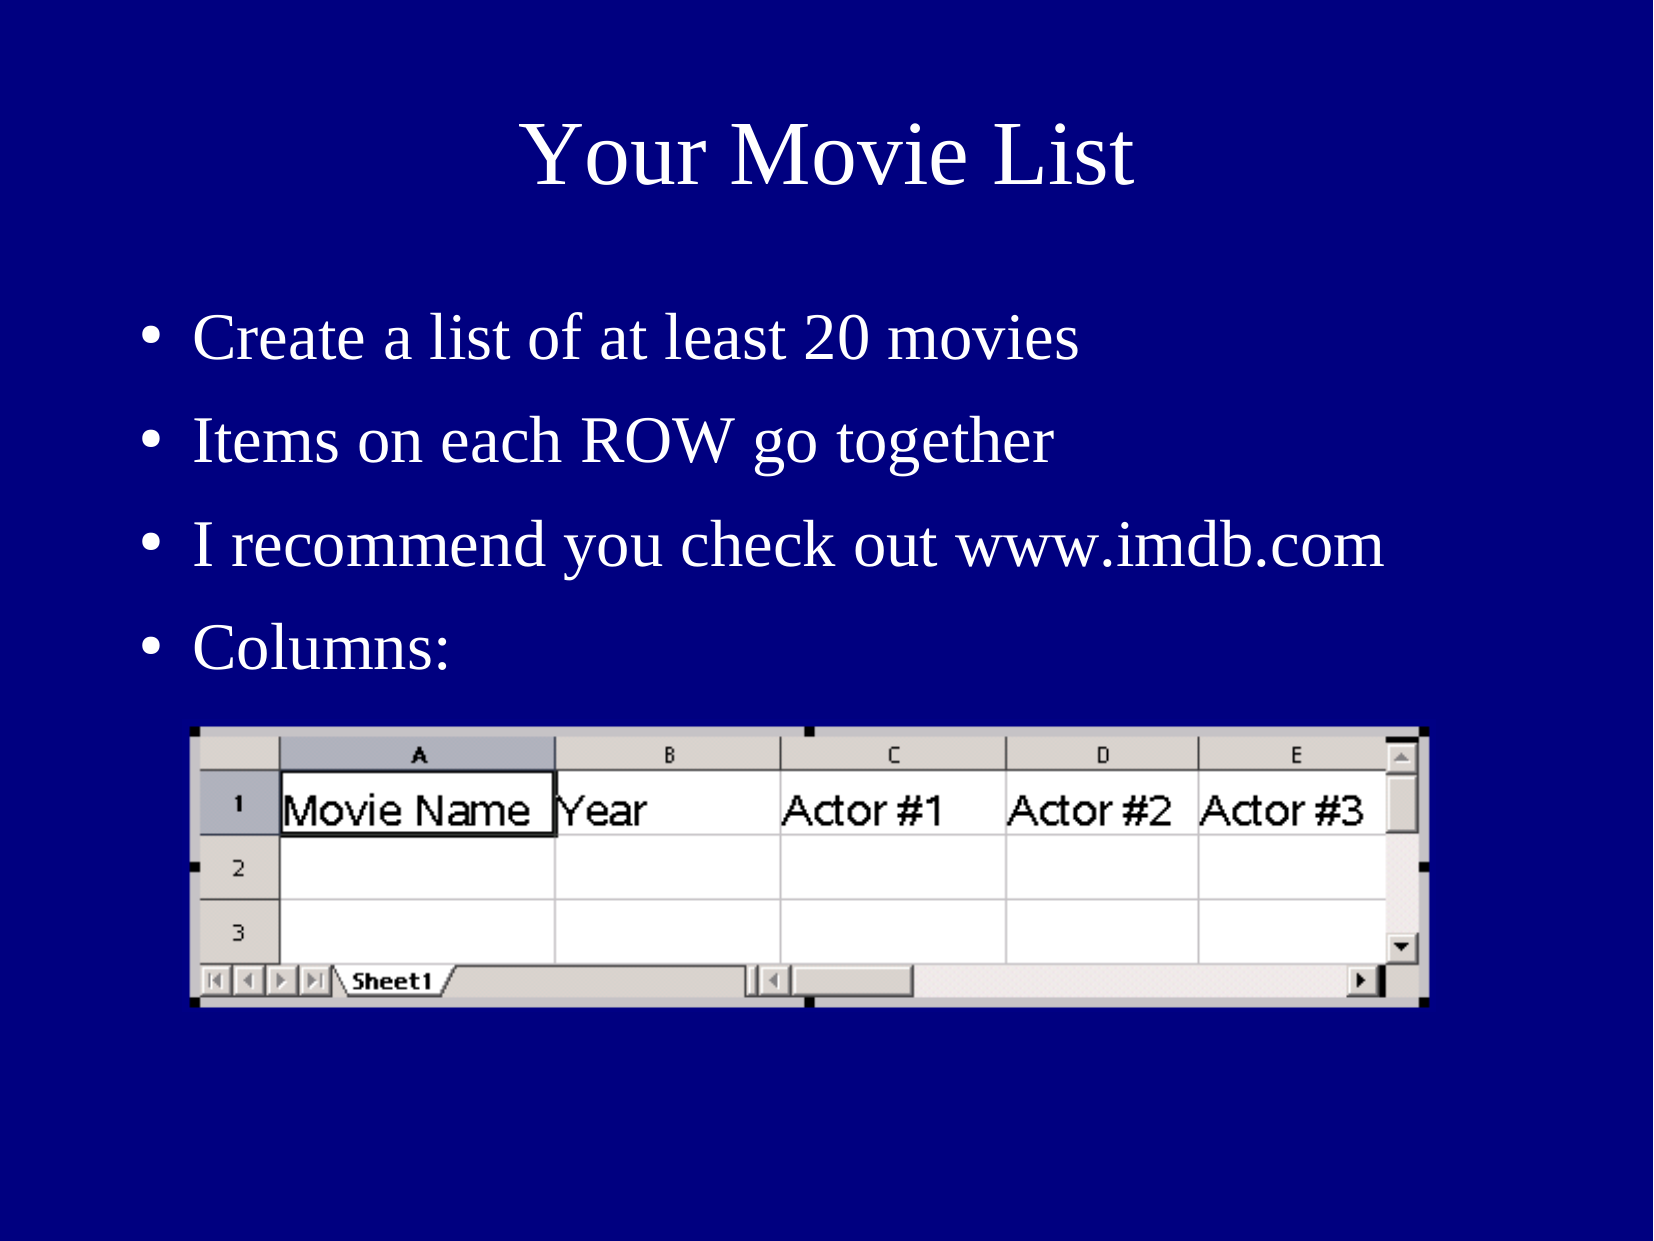

# Your Movie List
Create a list of at least 20 movies
Items on each ROW go together
I recommend you check out www.imdb.com
Columns: